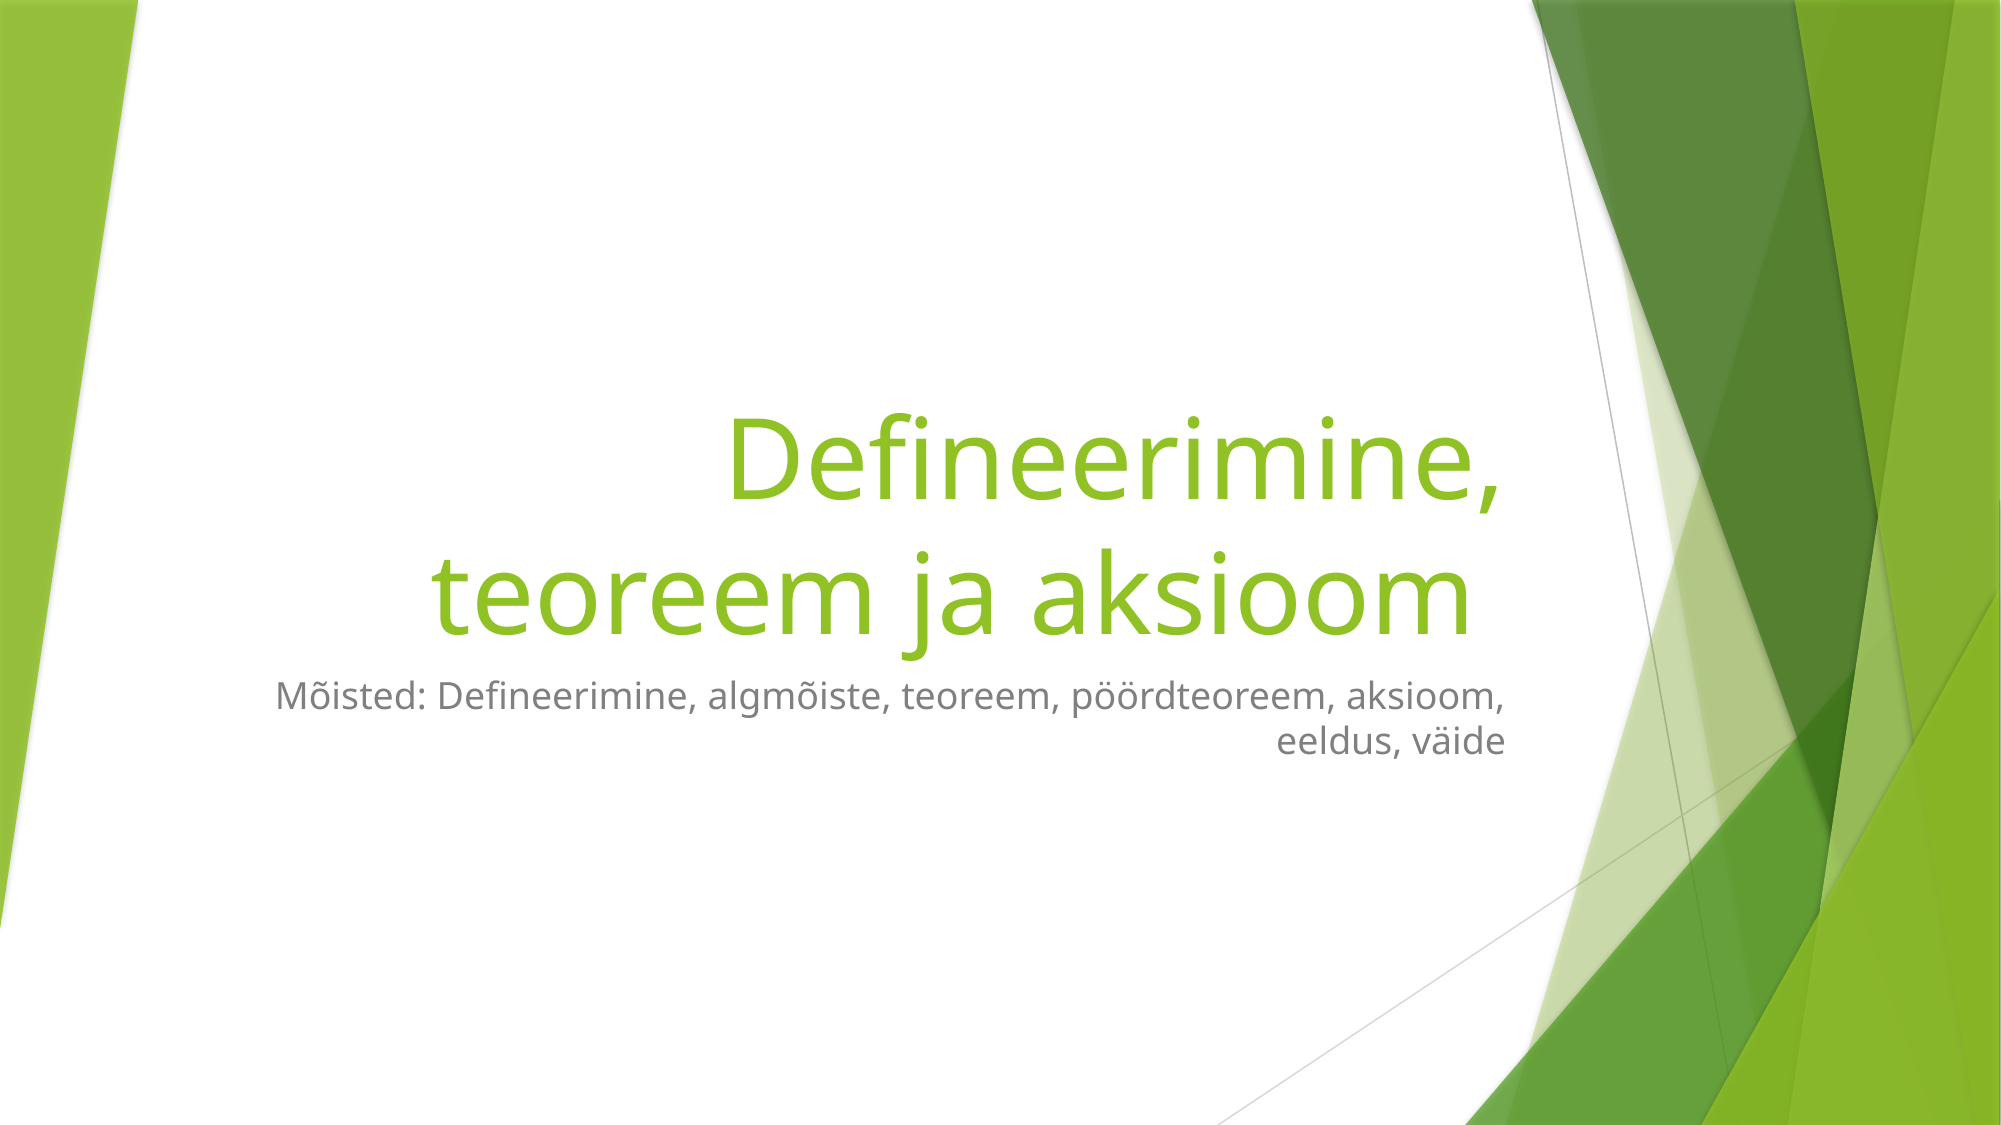

# Defineerimine, teoreem ja aksioom
Mõisted: Defineerimine, algmõiste, teoreem, pöördteoreem, aksioom, eeldus, väide